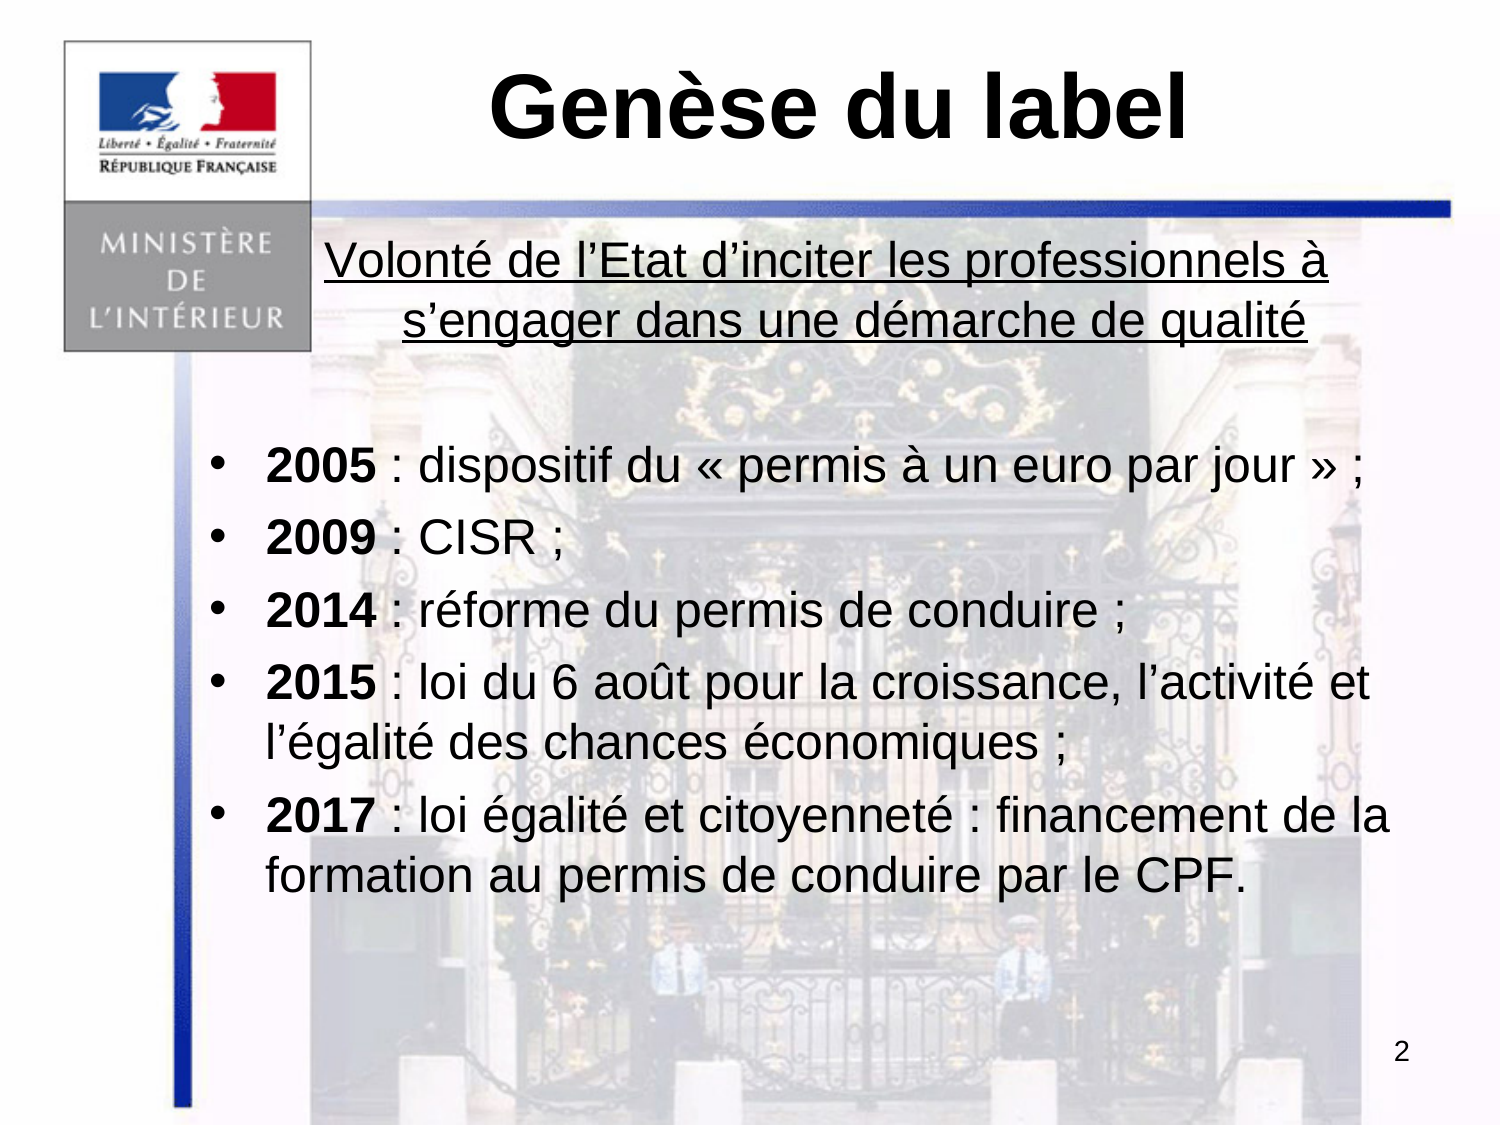

# Genèse du label
Volonté de l’Etat d’inciter les professionnels à s’engager dans une démarche de qualité
2005 : dispositif du « permis à un euro par jour » ;
2009 : CISR ;
2014 : réforme du permis de conduire ;
2015 : loi du 6 août pour la croissance, l’activité et l’égalité des chances économiques ;
2017 : loi égalité et citoyenneté : financement de la formation au permis de conduire par le CPF.